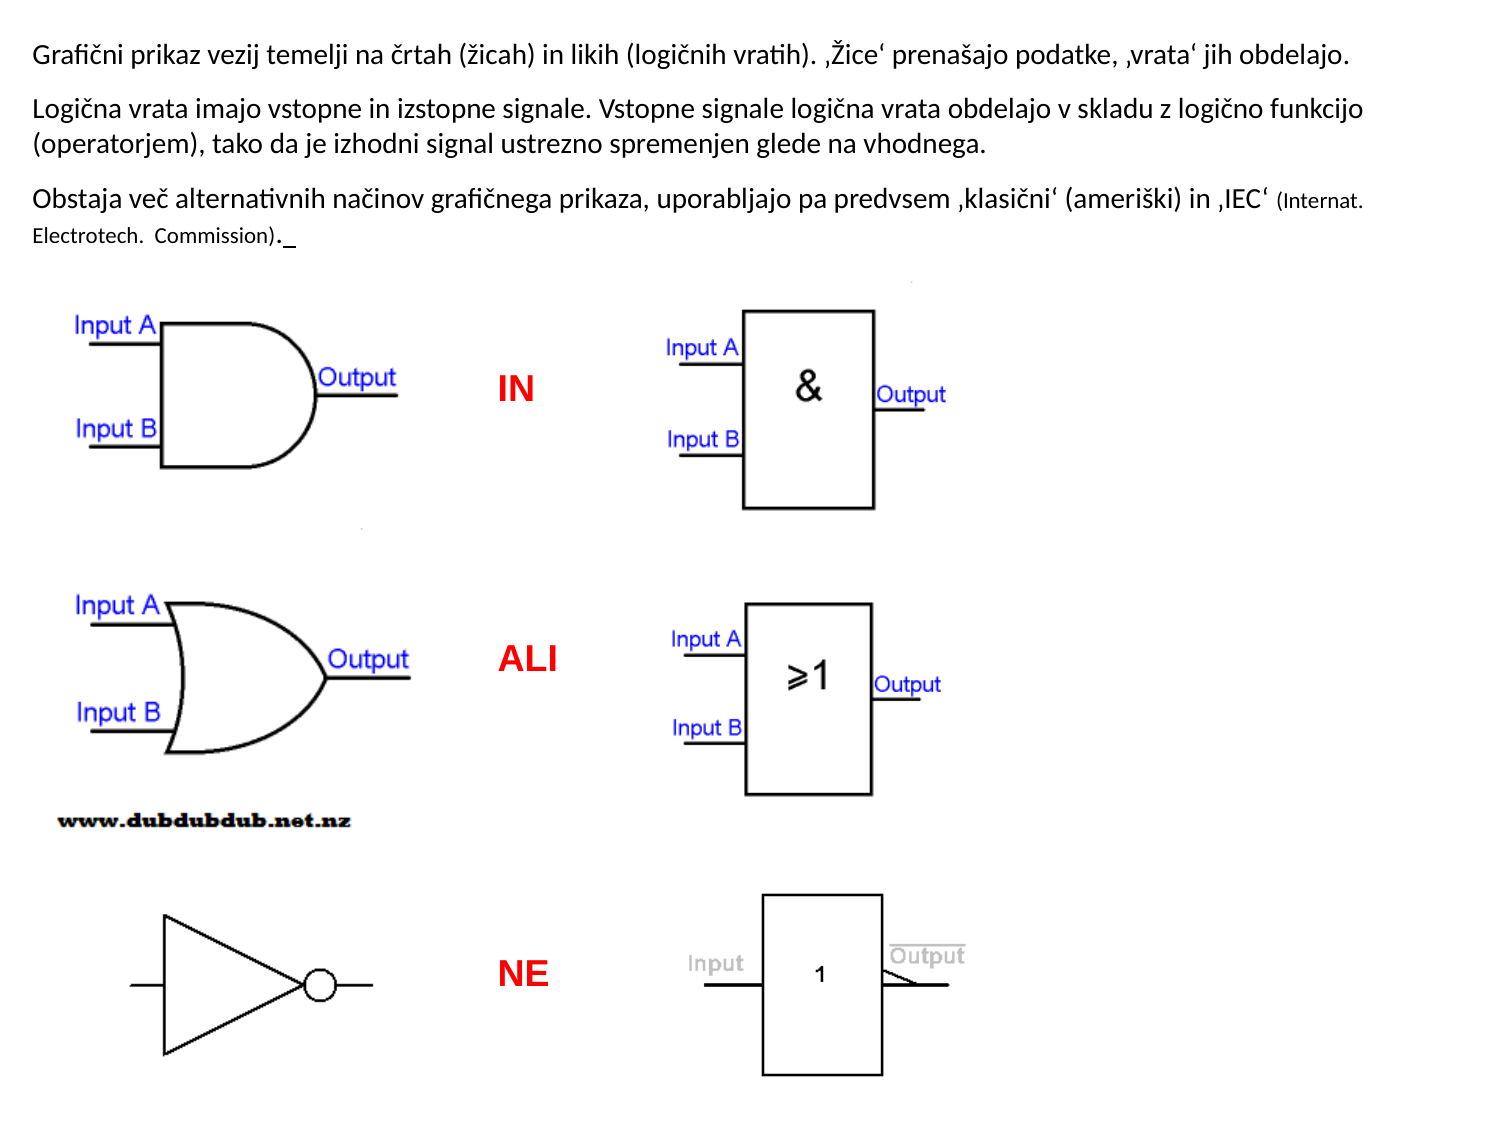

Grafični prikaz vezij temelji na črtah (žicah) in likih (logičnih vratih). ‚Žice‘ prenašajo podatke, ‚vrata‘ jih obdelajo.
Logična vrata imajo vstopne in izstopne signale. Vstopne signale logična vrata obdelajo v skladu z logično funkcijo (operatorjem), tako da je izhodni signal ustrezno spremenjen glede na vhodnega.
Obstaja več alternativnih načinov grafičnega prikaza, uporabljajo pa predvsem ‚klasični‘ (ameriški) in ‚IEC‘ (Internat. Electrotech. Commission).
IN
ALI
NE